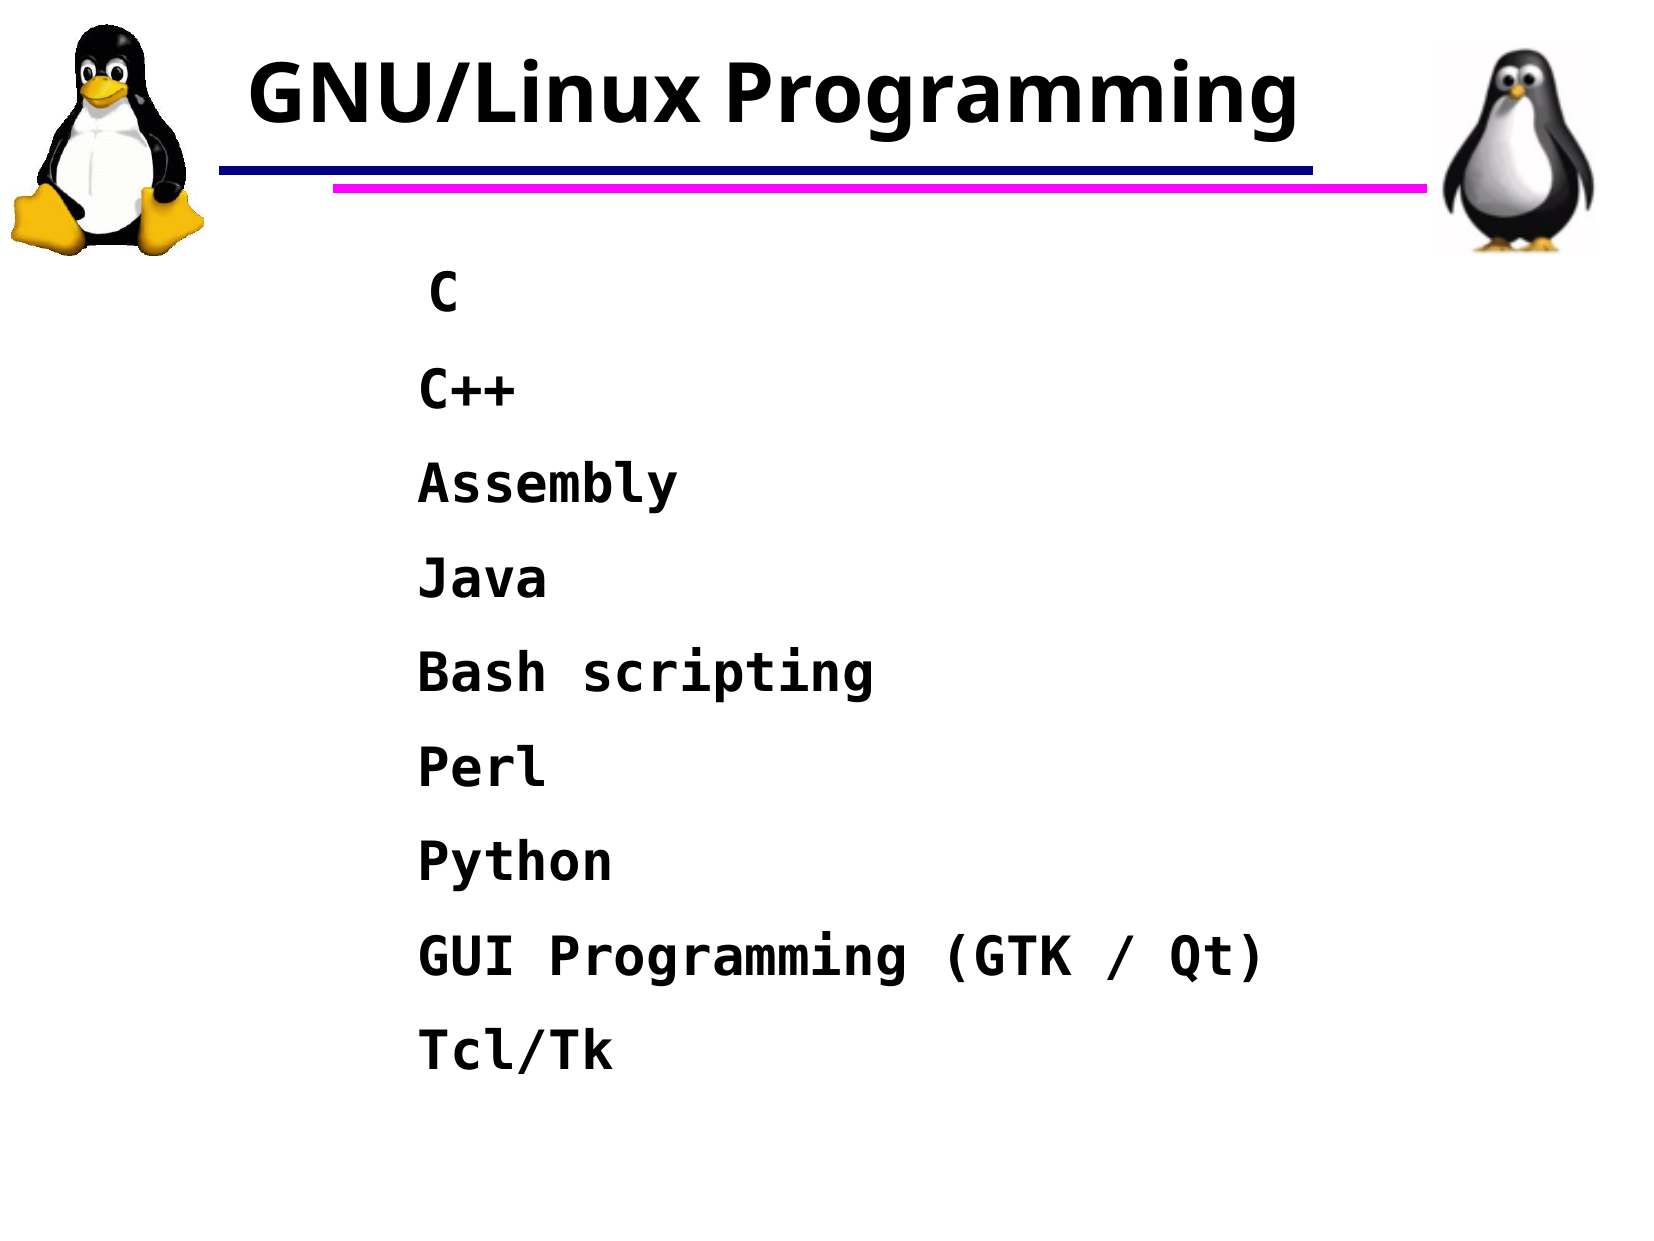

GNU/Linux Programming
 	C
 C++
 Assembly
 Java
 Bash scripting
 Perl
 Python
 GUI Programming (GTK / Qt)
 Tcl/Tk